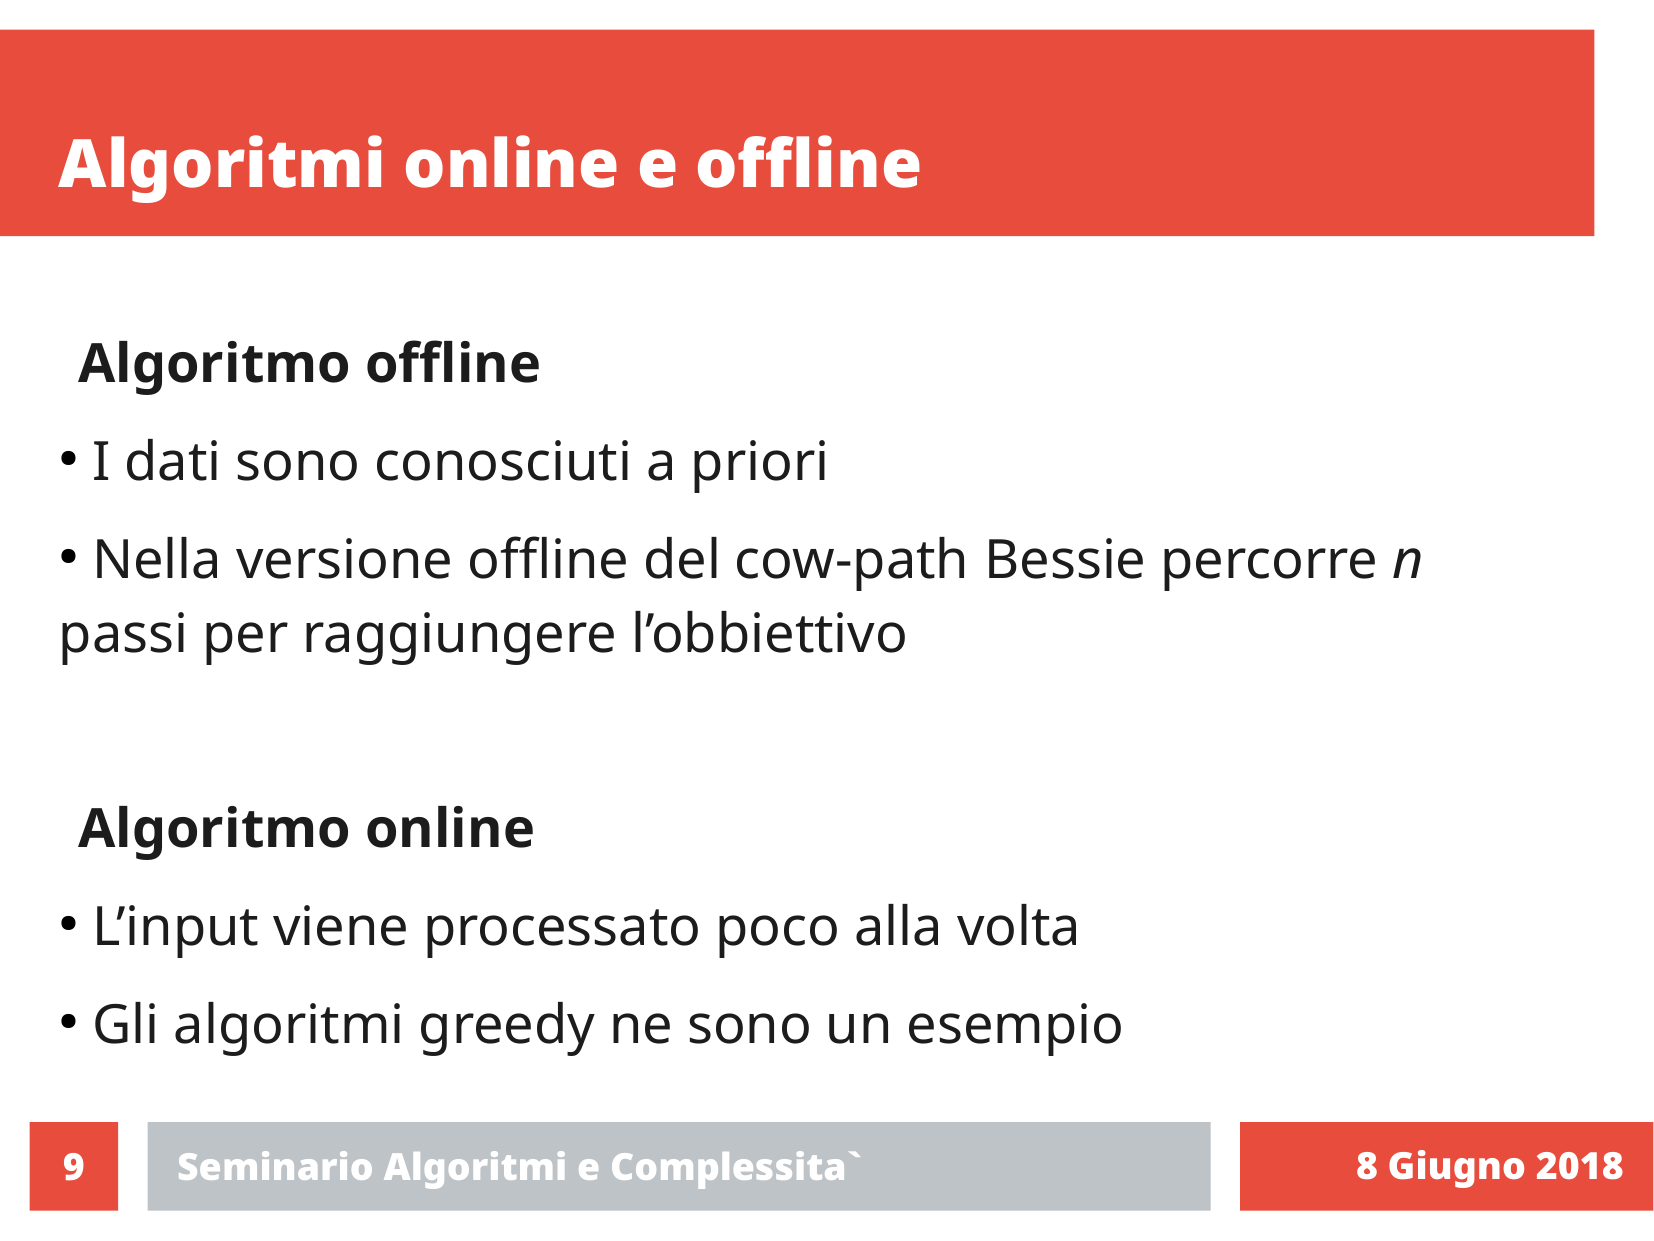

# Algoritmi online e offline
Algoritmo offline
 I dati sono conosciuti a priori
 Nella versione offline del cow-path Bessie percorre n passi per raggiungere l’obbiettivo
Algoritmo online
 L’input viene processato poco alla volta
 Gli algoritmi greedy ne sono un esempio
9
8 Giugno 2018